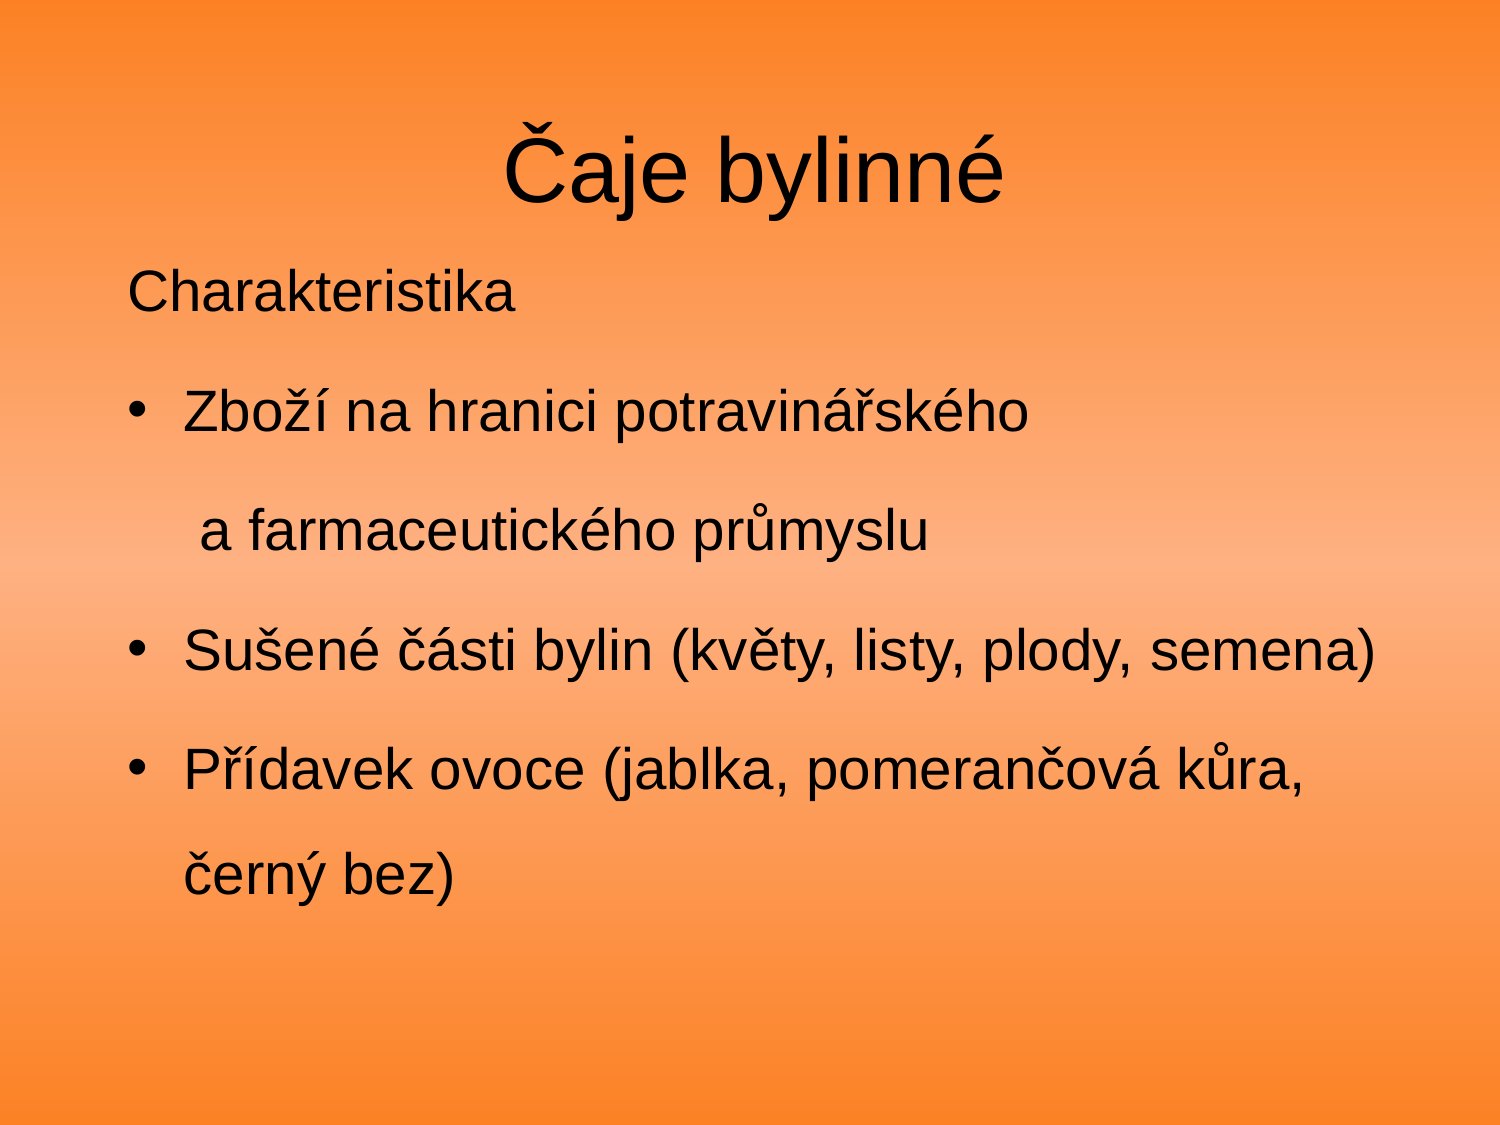

# Čaje bylinné
Charakteristika
Zboží na hranici potravinářského
	 a farmaceutického průmyslu
Sušené části bylin (květy, listy, plody, semena)
Přídavek ovoce (jablka, pomerančová kůra, černý bez)